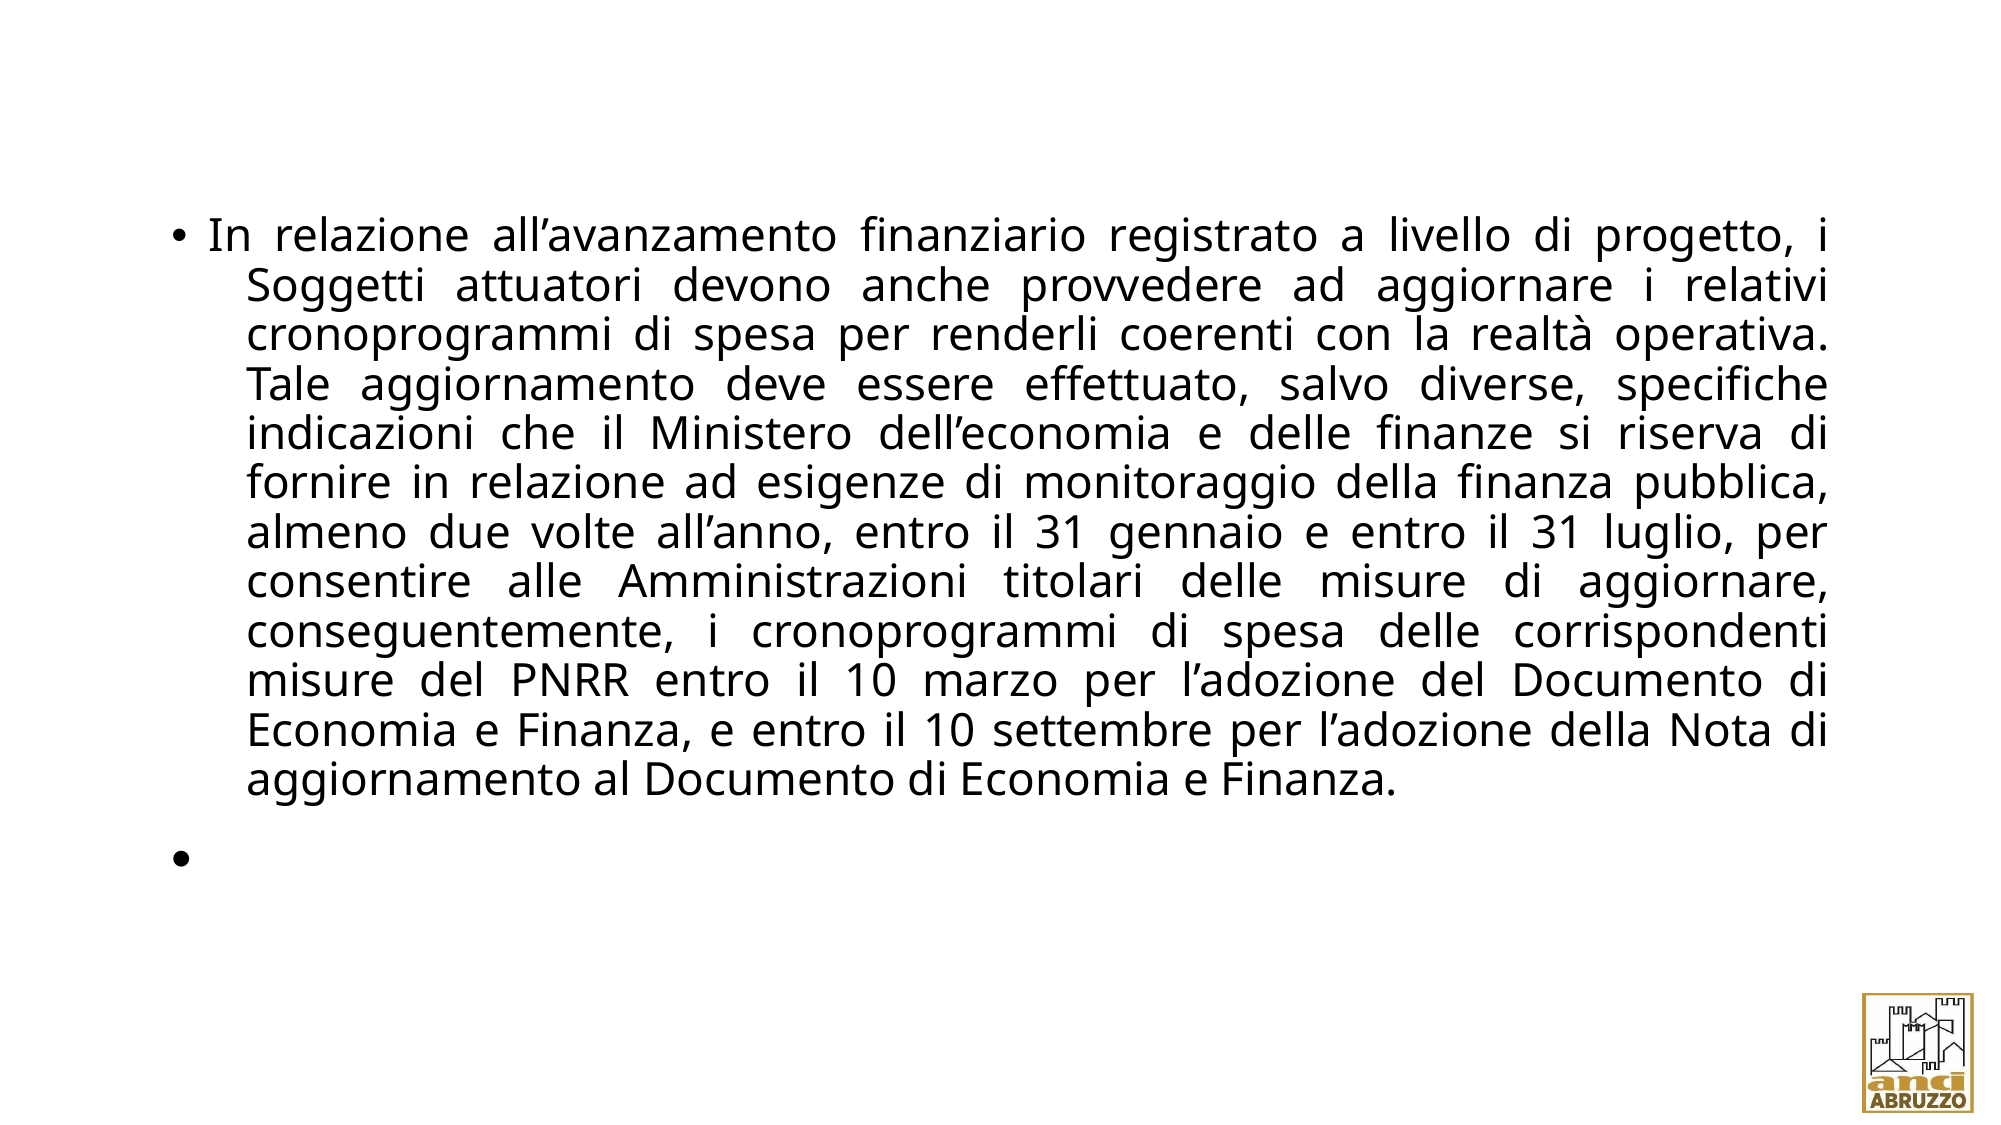

# In relazione all’avanzamento finanziario registrato a livello di progetto, i Soggetti attuatori devono anche provvedere ad aggiornare i relativi cronoprogrammi di spesa per renderli coerenti con la realtà operativa. Tale aggiornamento deve essere effettuato, salvo diverse, specifiche indicazioni che il Ministero dell’economia e delle finanze si riserva di fornire in relazione ad esigenze di monitoraggio della finanza pubblica, almeno due volte all’anno, entro il 31 gennaio e entro il 31 luglio, per consentire alle Amministrazioni titolari delle misure di aggiornare, conseguentemente, i cronoprogrammi di spesa delle corrispondenti misure del PNRR entro il 10 marzo per l’adozione del Documento di Economia e Finanza, e entro il 10 settembre per l’adozione della Nota di aggiornamento al Documento di Economia e Finanza.